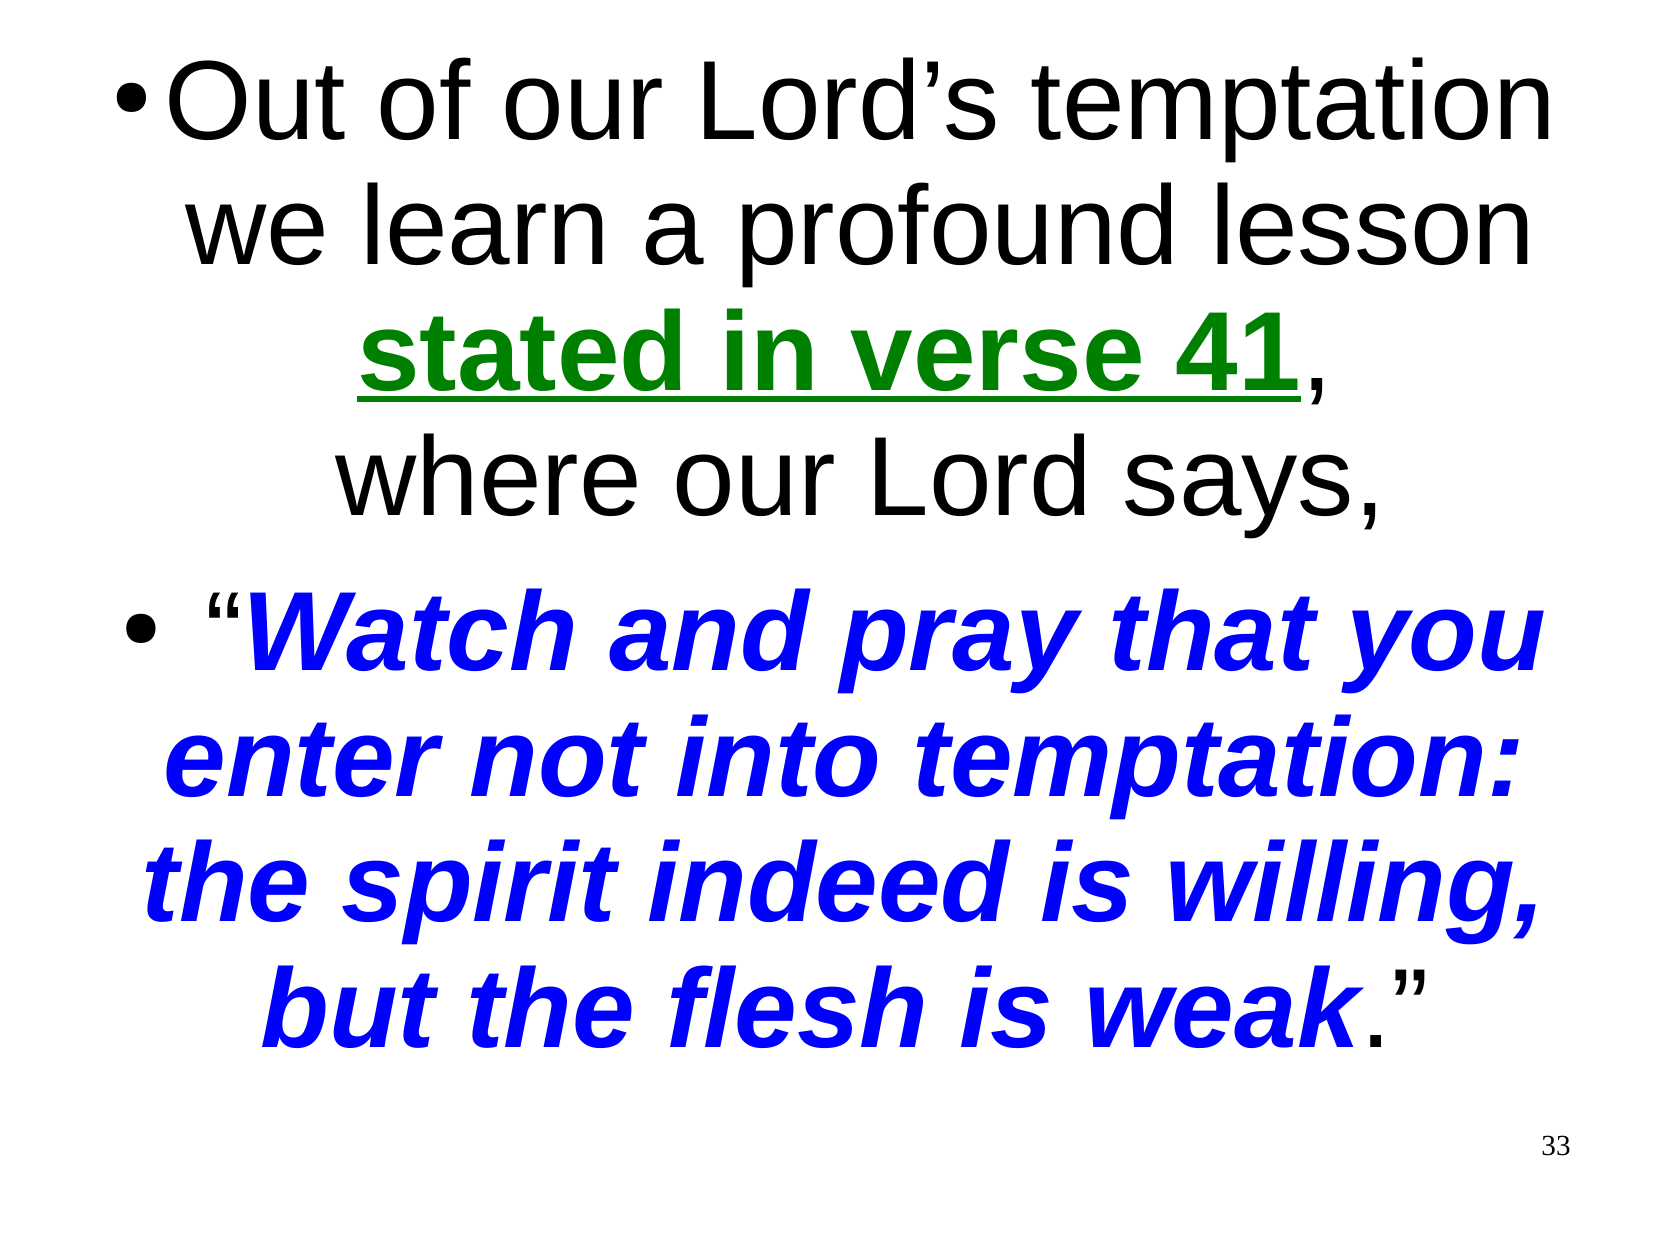

# Out of our Lord’s temptation we learn a profound lesson stated in verse 41, where our Lord says,
 “Watch and pray that you enter not into temptation:
the spirit indeed is willing,
but the flesh is weak.”
33